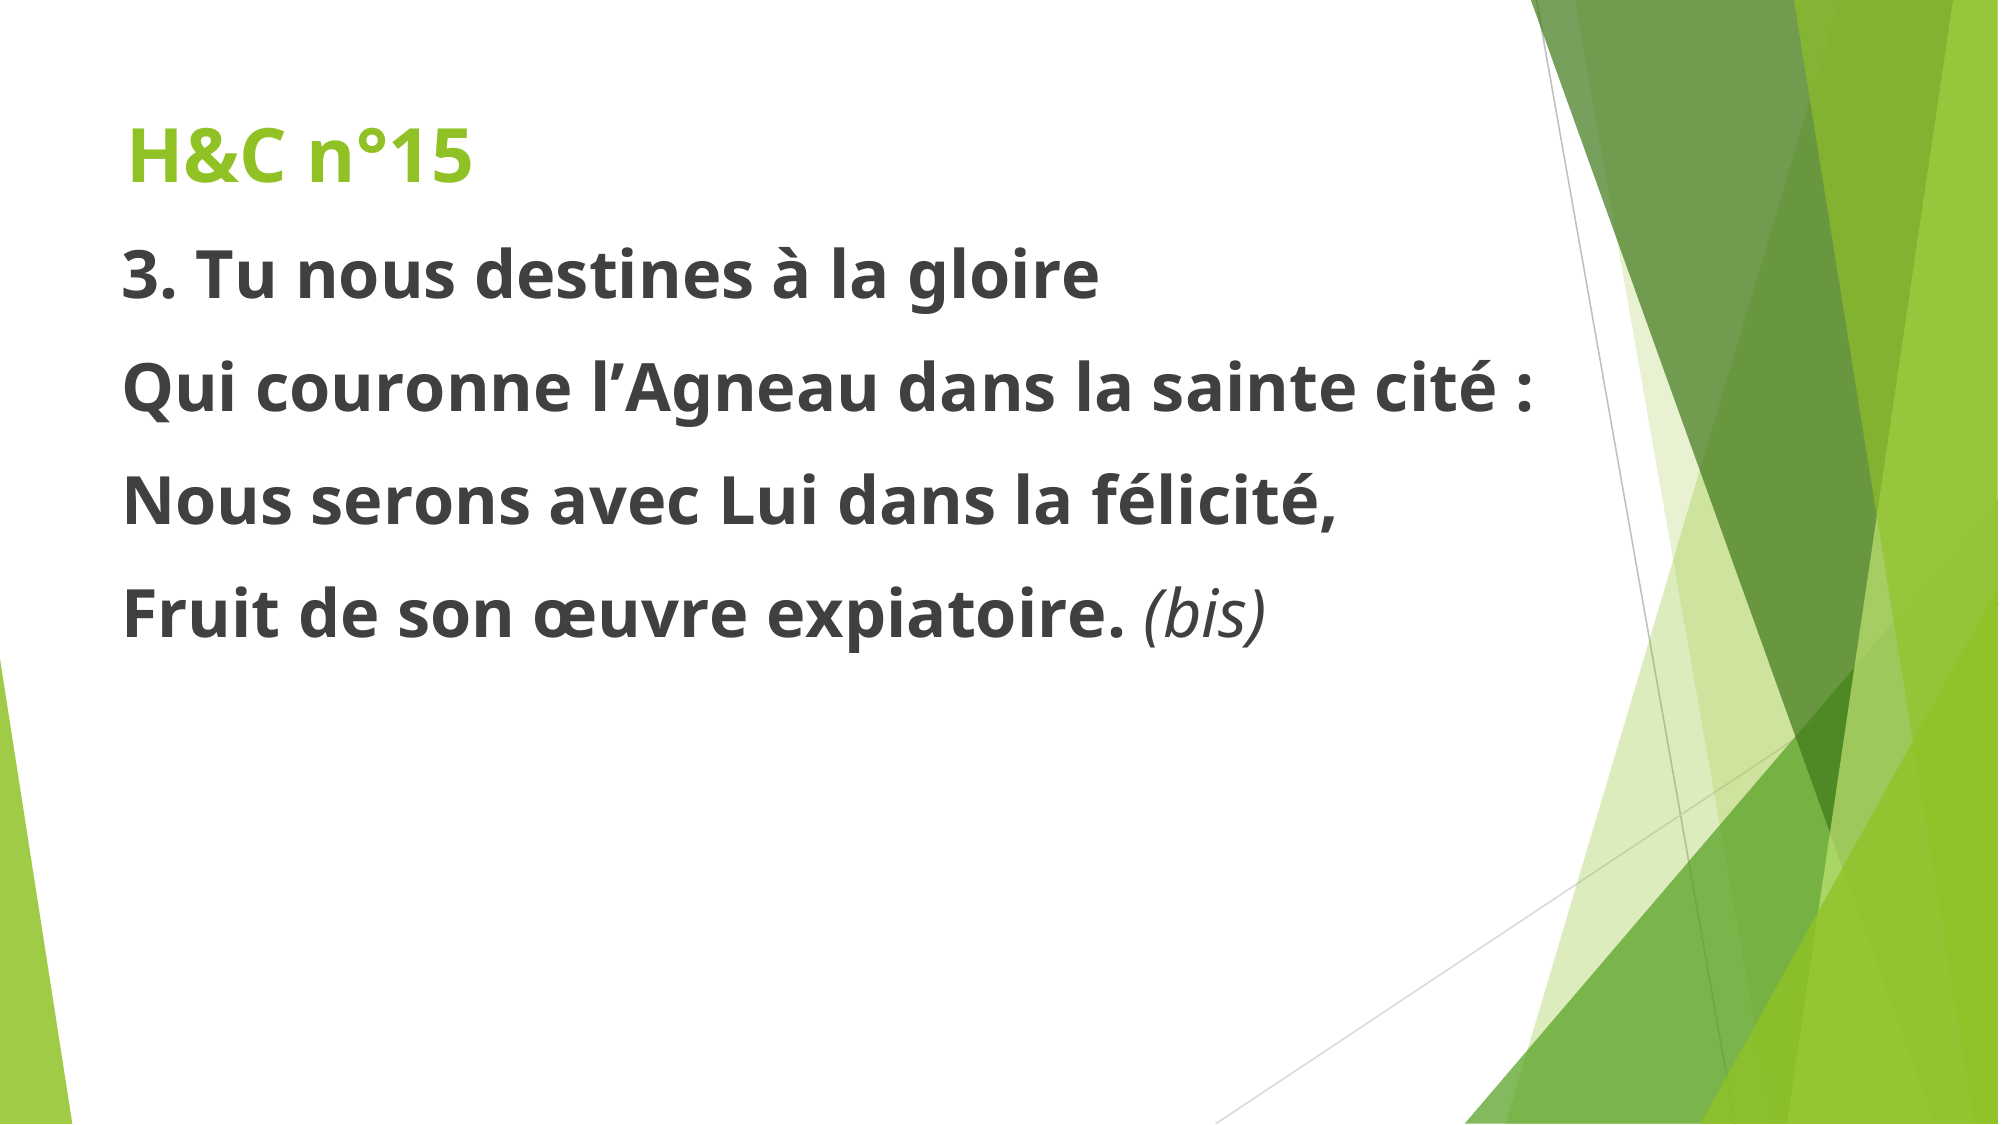

H&C n°15
3. Tu nous destines à la gloire
Qui couronne l’Agneau dans la sainte cité :
Nous serons avec Lui dans la félicité,
Fruit de son œuvre expiatoire. (bis)